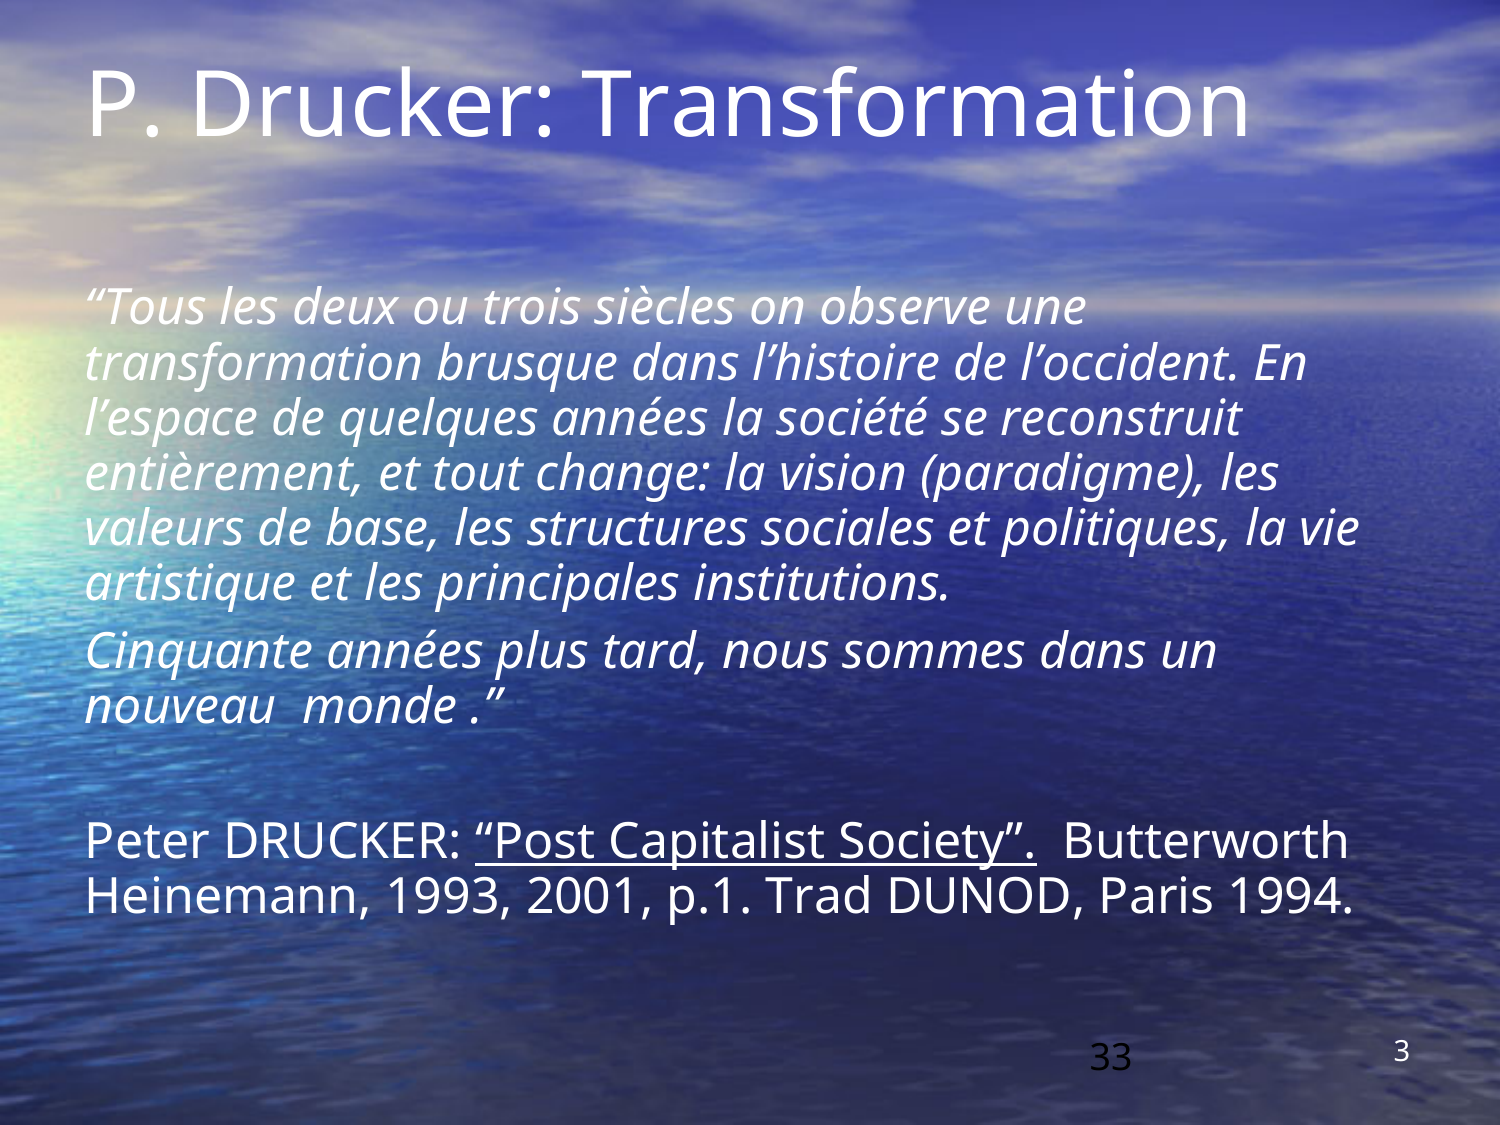

P. Drucker: Transformation
“Tous les deux ou trois siècles on observe une transformation brusque dans l’histoire de l’occident. En l’espace de quelques années la société se reconstruit entièrement, et tout change: la vision (paradigme), les valeurs de base, les structures sociales et politiques, la vie artistique et les principales institutions.
Cinquante années plus tard, nous sommes dans un nouveau monde .”
Peter DRUCKER: “Post Capitalist Society”. Butterworth Heinemann, 1993, 2001, p.1. Trad DUNOD, Paris 1994.